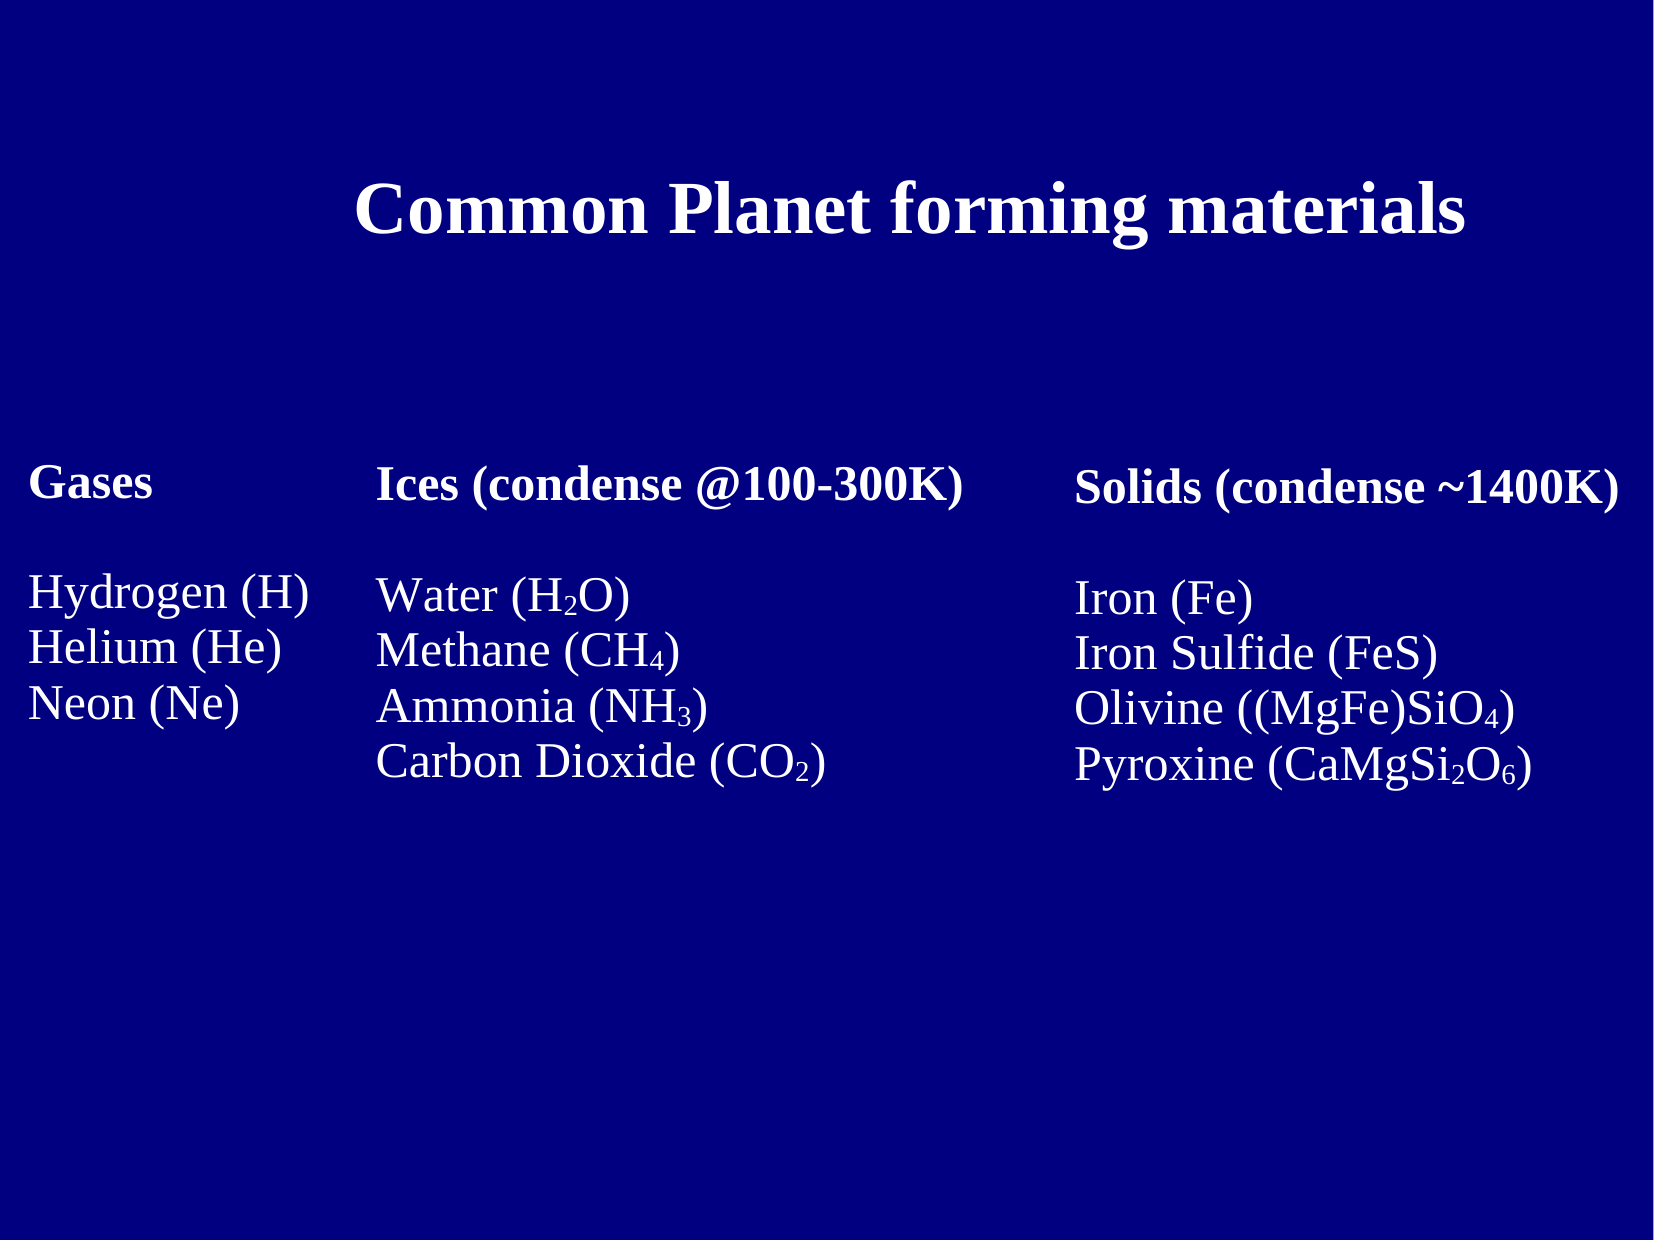

Common Planet forming materials
Gases
Hydrogen (H)
Helium (He)
Neon (Ne)
Ices (condense @100-300K)
Water (H2O)
Methane (CH4)
Ammonia (NH3)
Carbon Dioxide (CO2)
Solids (condense ~1400K)
Iron (Fe)
Iron Sulfide (FeS)
Olivine ((MgFe)SiO4)
Pyroxine (CaMgSi2O6)